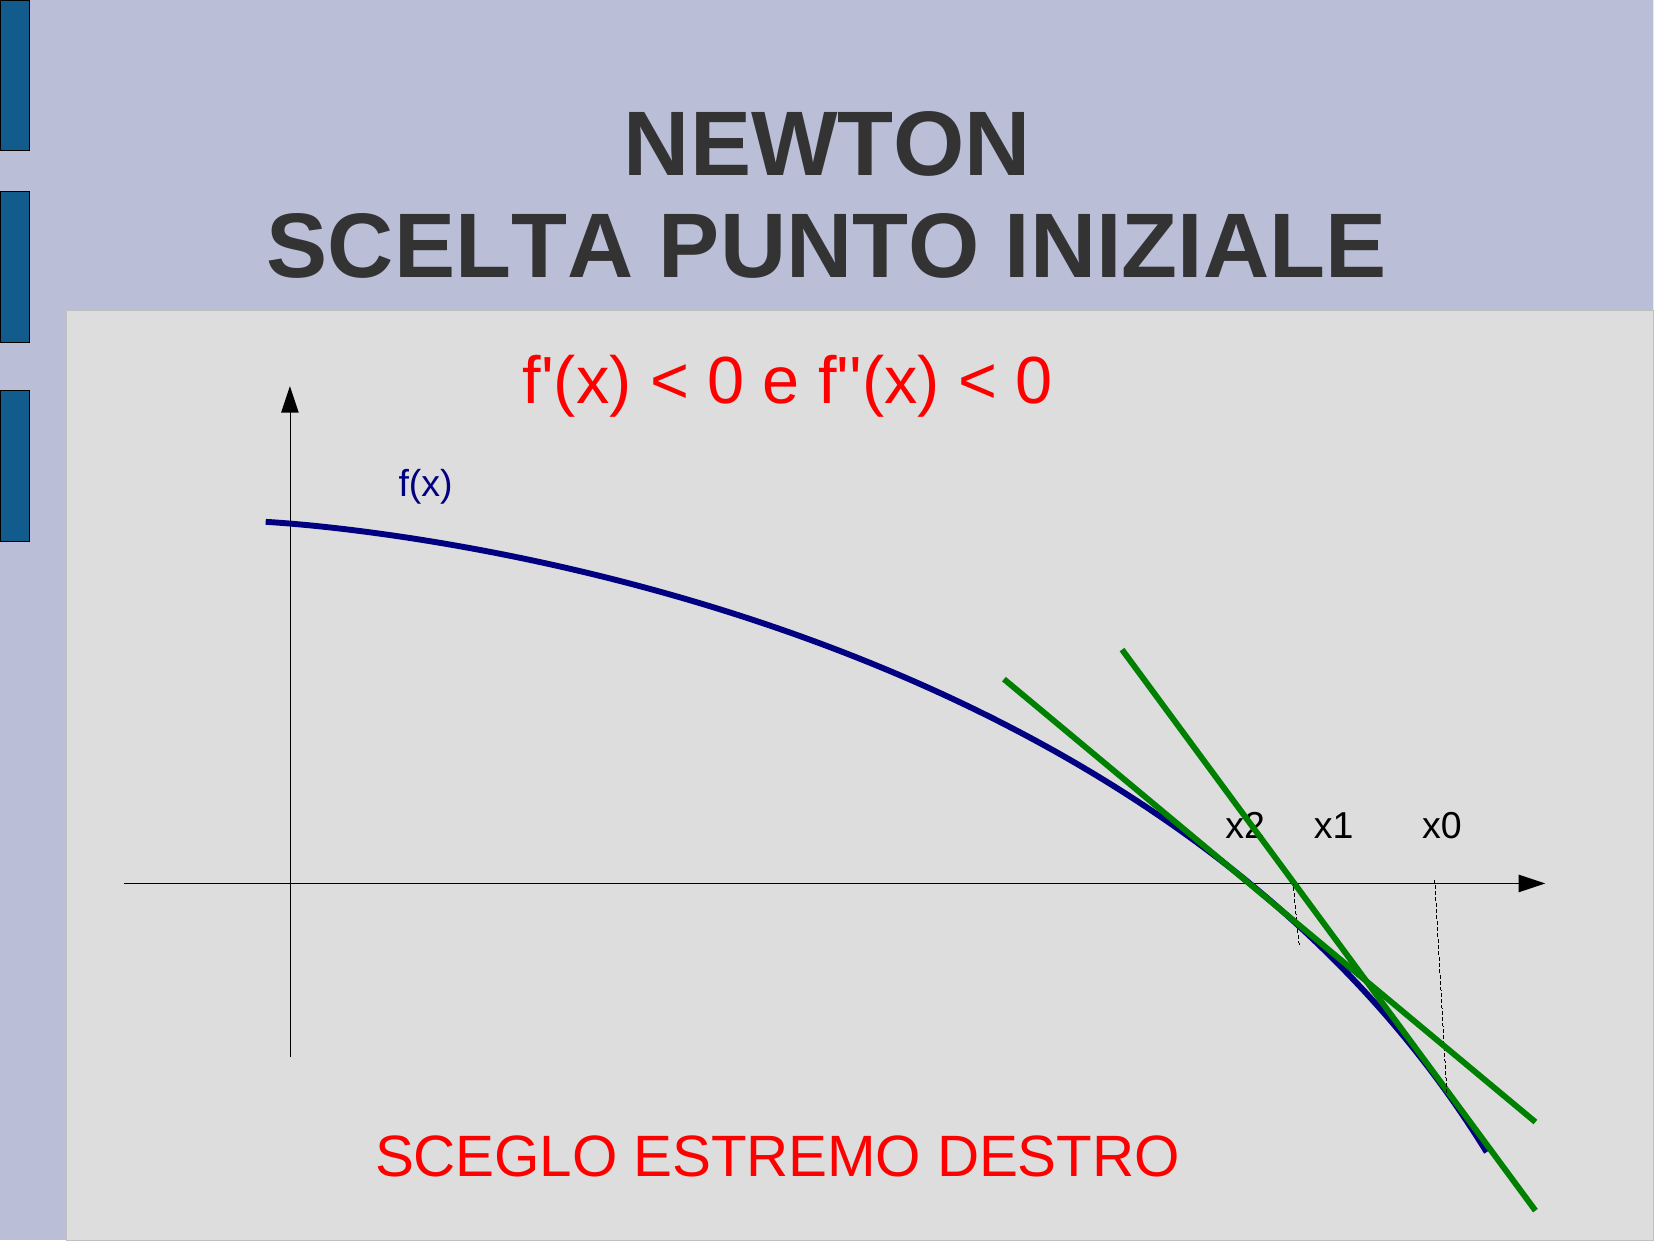

# NEWTON SCELTA PUNTO INIZIALE
f'(x) < 0 e f''(x) < 0
f(x)
x2
x1
x0
SCEGLO ESTREMO DESTRO